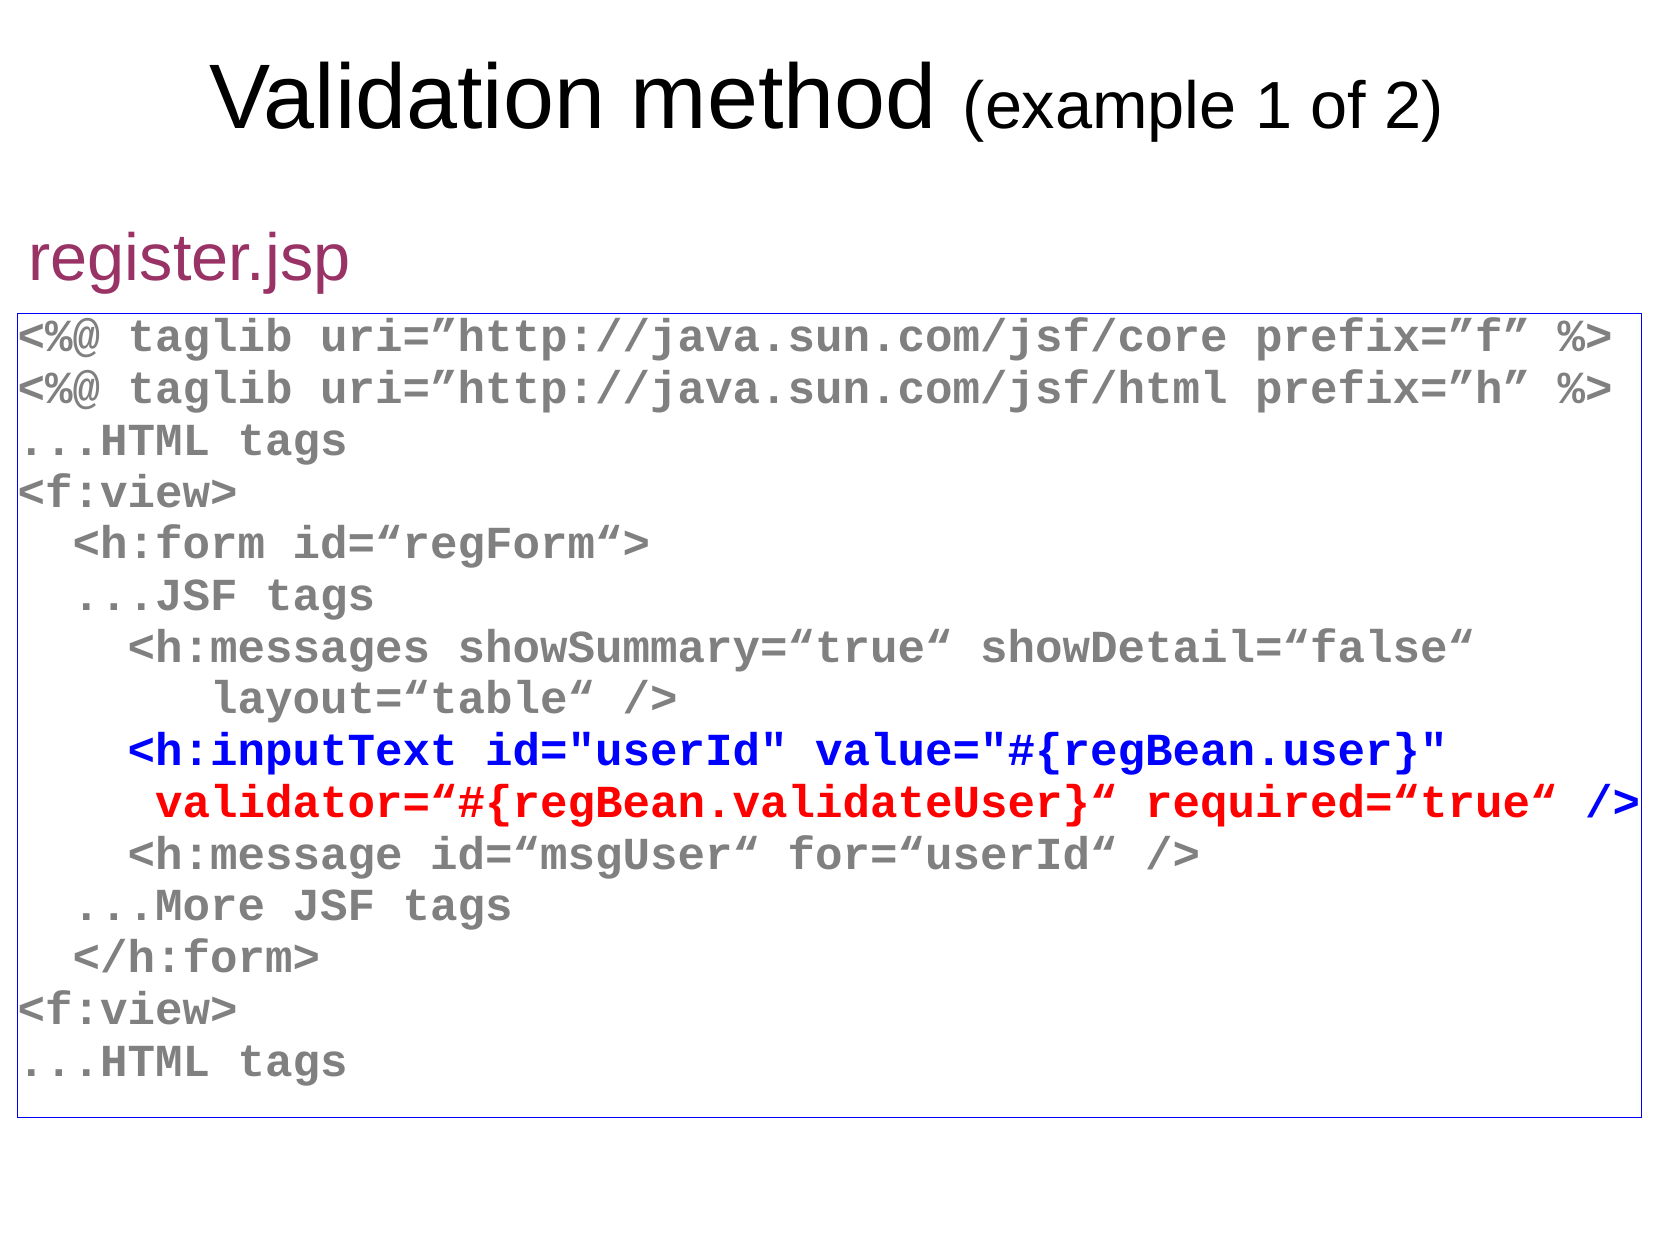

# Validation method (example 1 of 2)
register.jsp
<%@ taglib uri=”http://java.sun.com/jsf/core prefix=”f” %>
<%@ taglib uri=”http://java.sun.com/jsf/html prefix=”h” %>
...HTML tags
<f:view>
 <h:form id=“regForm“>
 ...JSF tags
 <h:messages showSummary=“true“ showDetail=“false“
 layout=“table“ />
 <h:inputText id="userId" value="#{regBean.user}"
 validator=“#{regBean.validateUser}“ required=“true“ />
 <h:message id=“msgUser“ for=“userId“ />
 ...More JSF tags
 </h:form>
<f:view>
...HTML tags